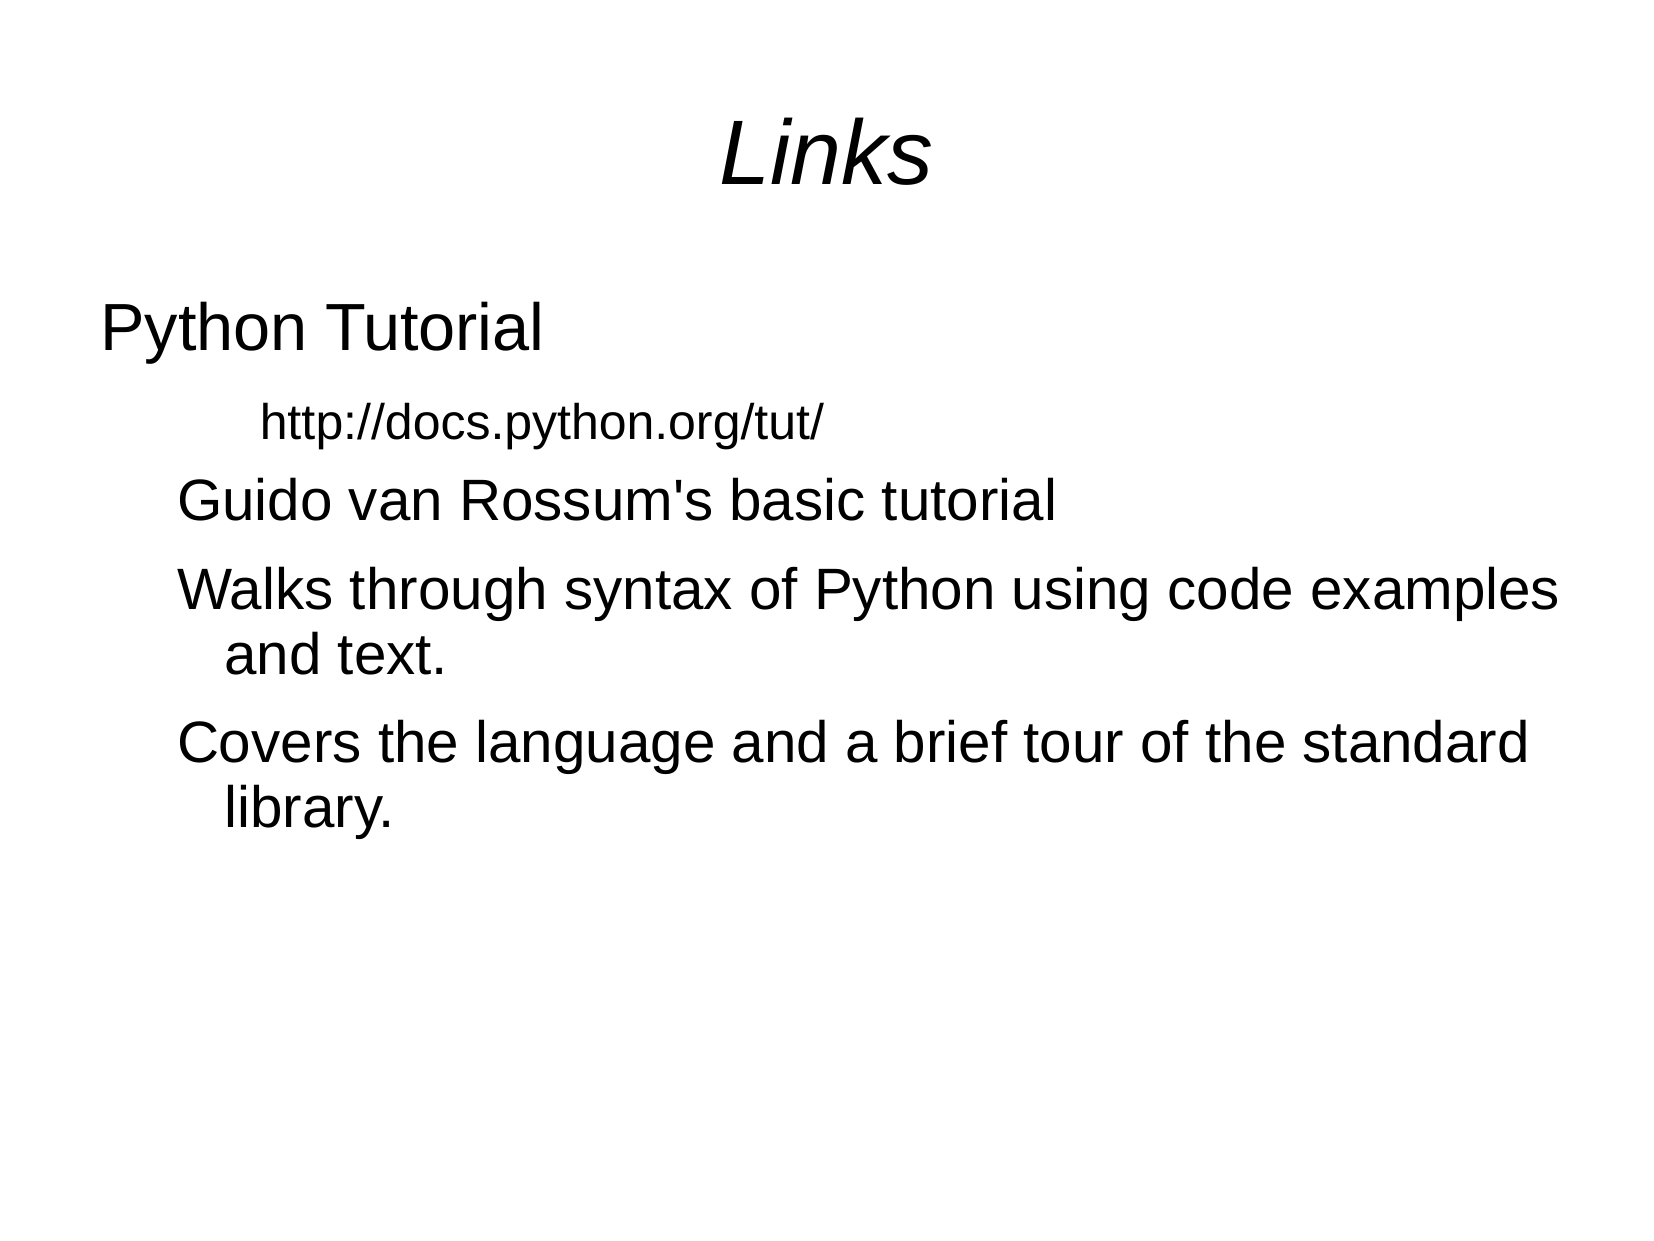

# Links
Python Tutorial
http://docs.python.org/tut/
Guido van Rossum's basic tutorial
Walks through syntax of Python using code examples and text.
Covers the language and a brief tour of the standard library.